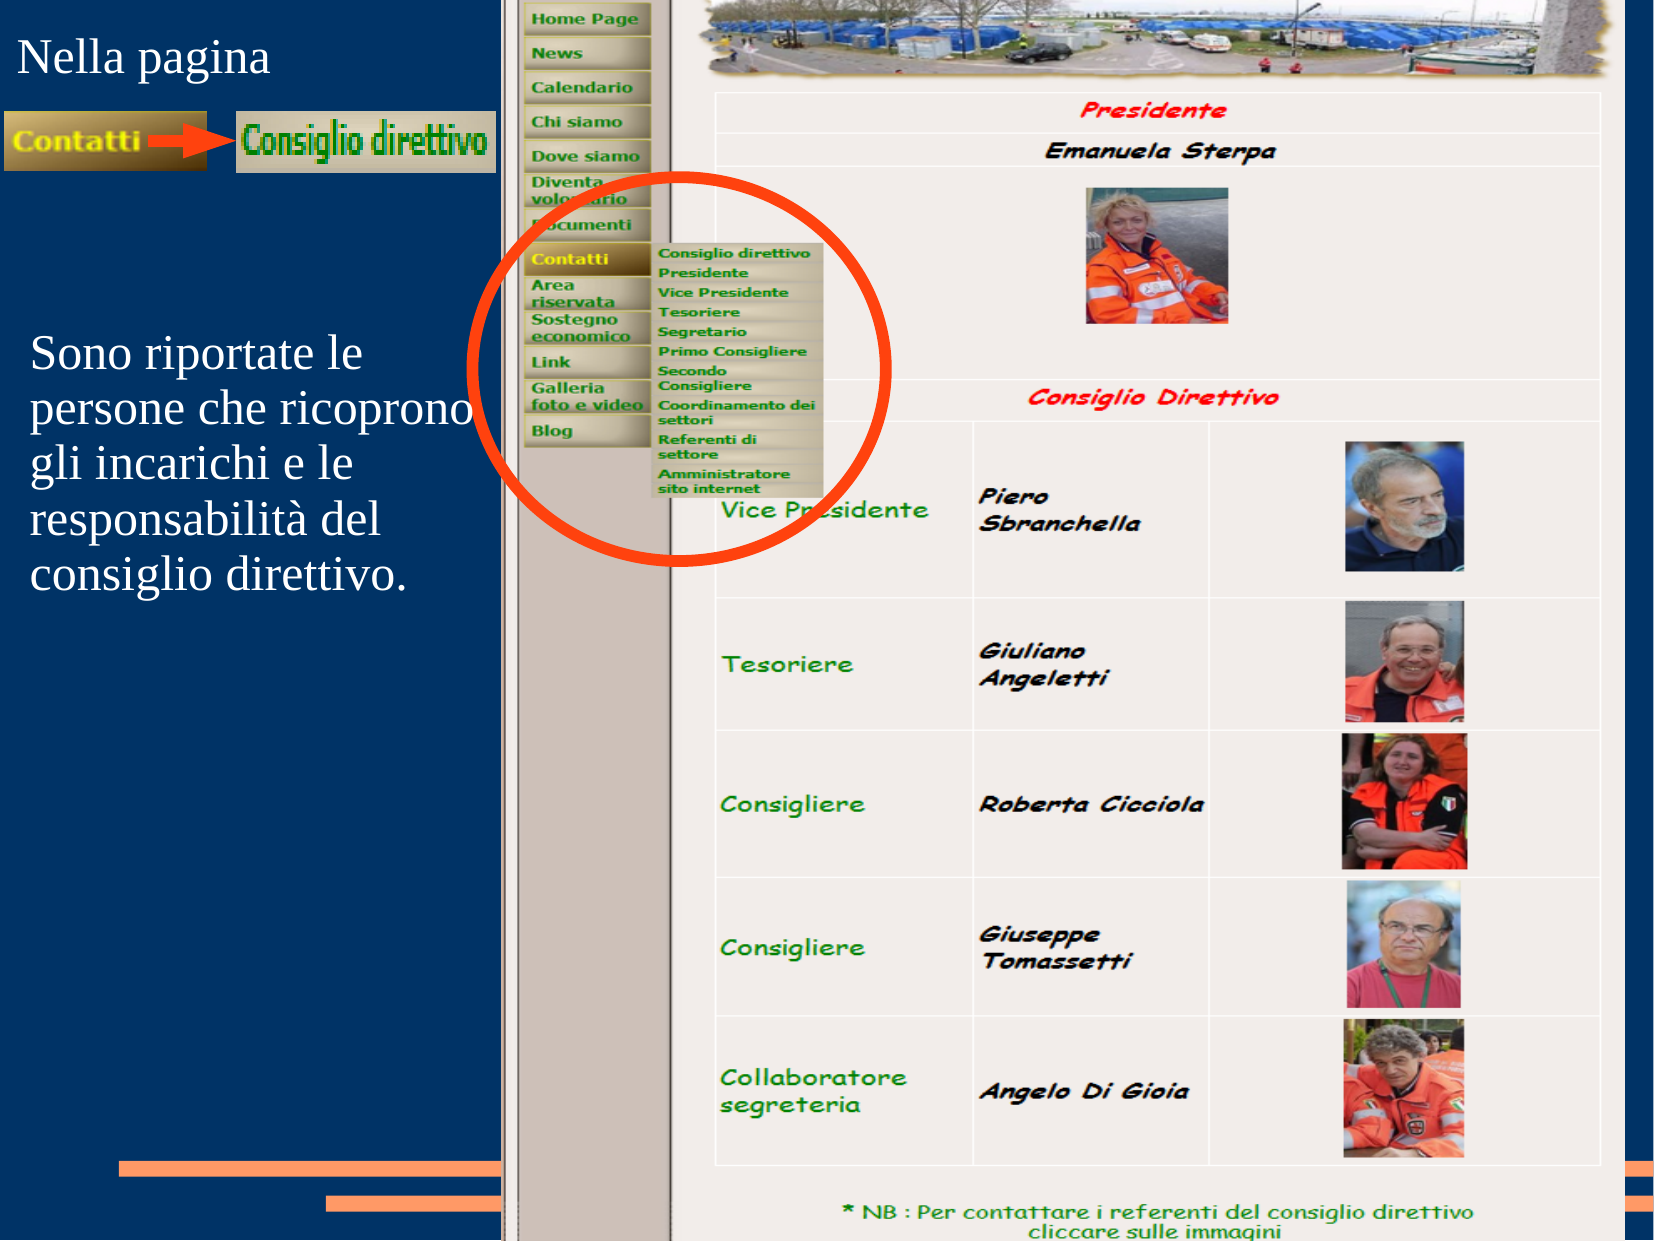

Nella pagina
Sono riportate le persone che ricoprono gli incarichi e le responsabilità del consiglio direttivo.